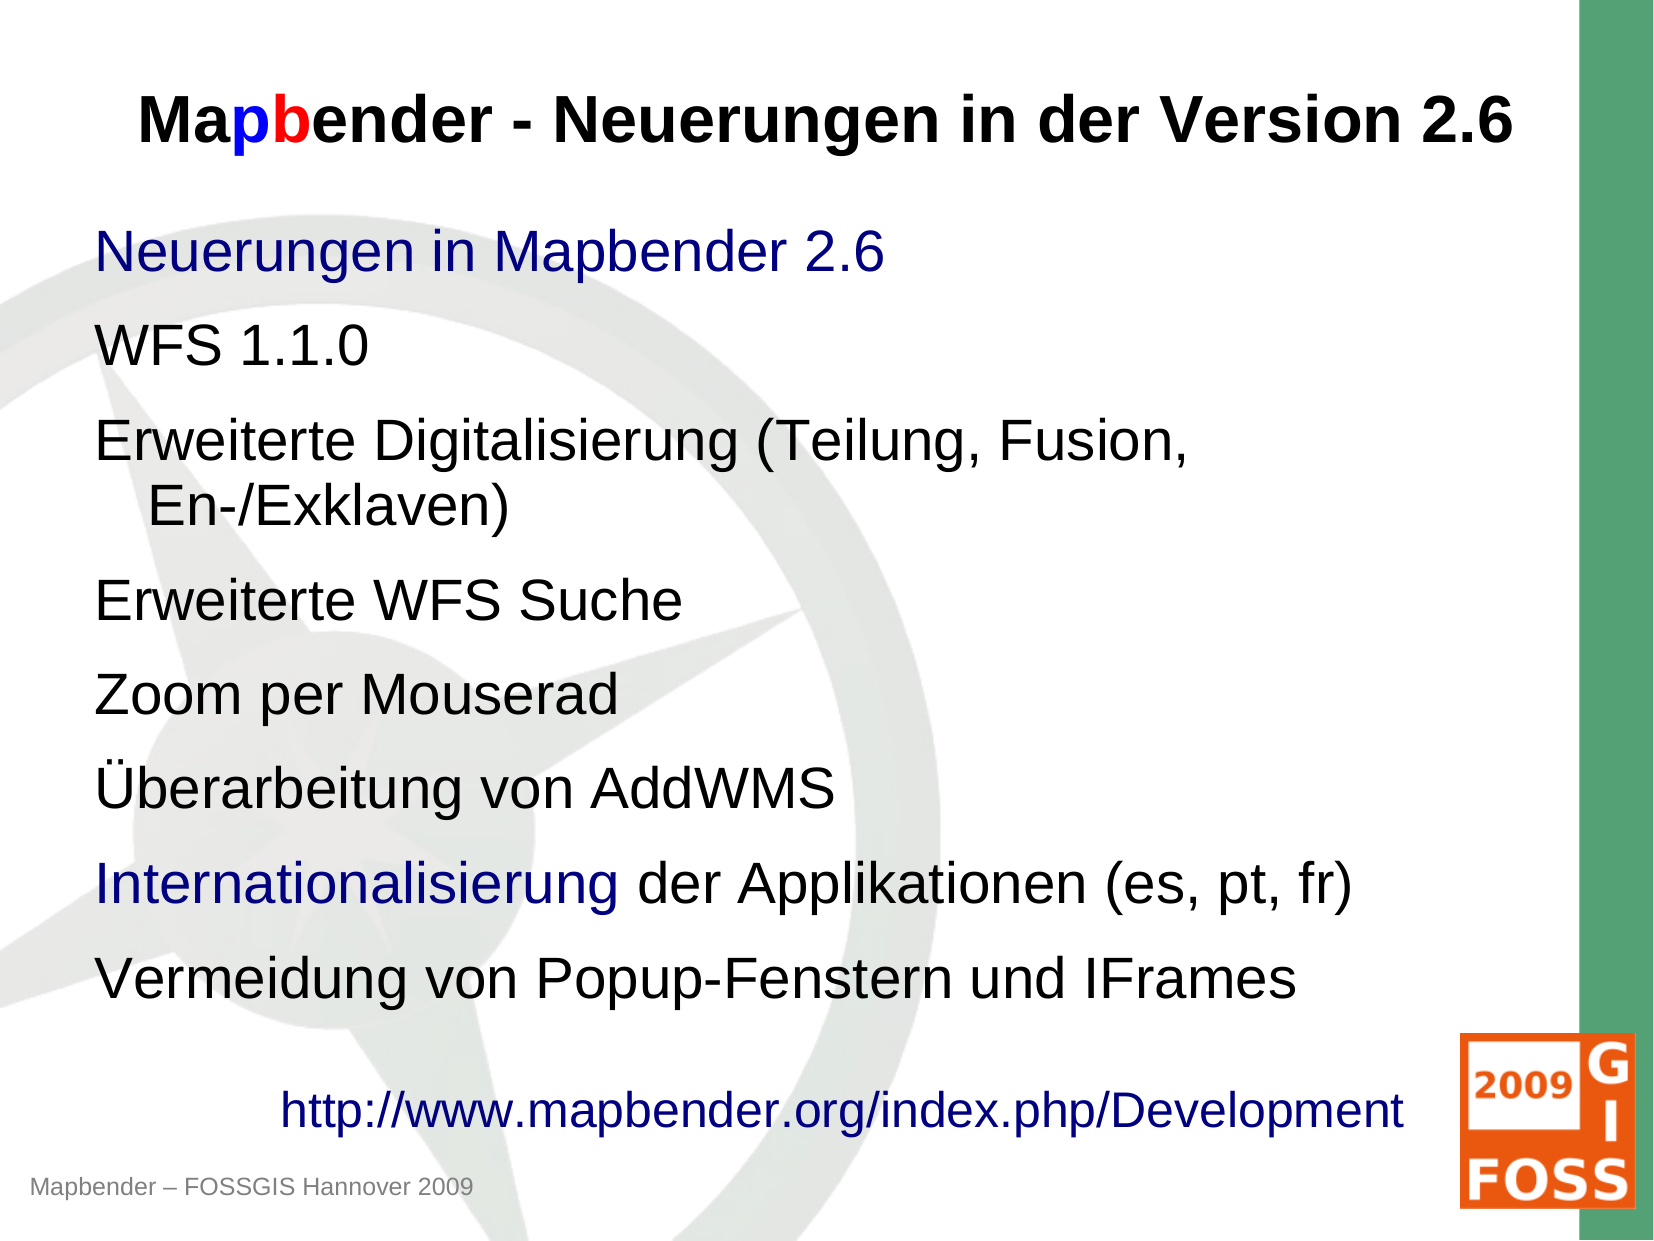

Mapbender - Neuerungen in der Version 2.6
# Neuerungen in Mapbender 2.6
WFS 1.1.0
Erweiterte Digitalisierung (Teilung, Fusion, En-/Exklaven)
Erweiterte WFS Suche
Zoom per Mouserad
Überarbeitung von AddWMS
Internationalisierung der Applikationen (es, pt, fr)
Vermeidung von Popup-Fenstern und IFrames
http://www.mapbender.org/index.php/Development